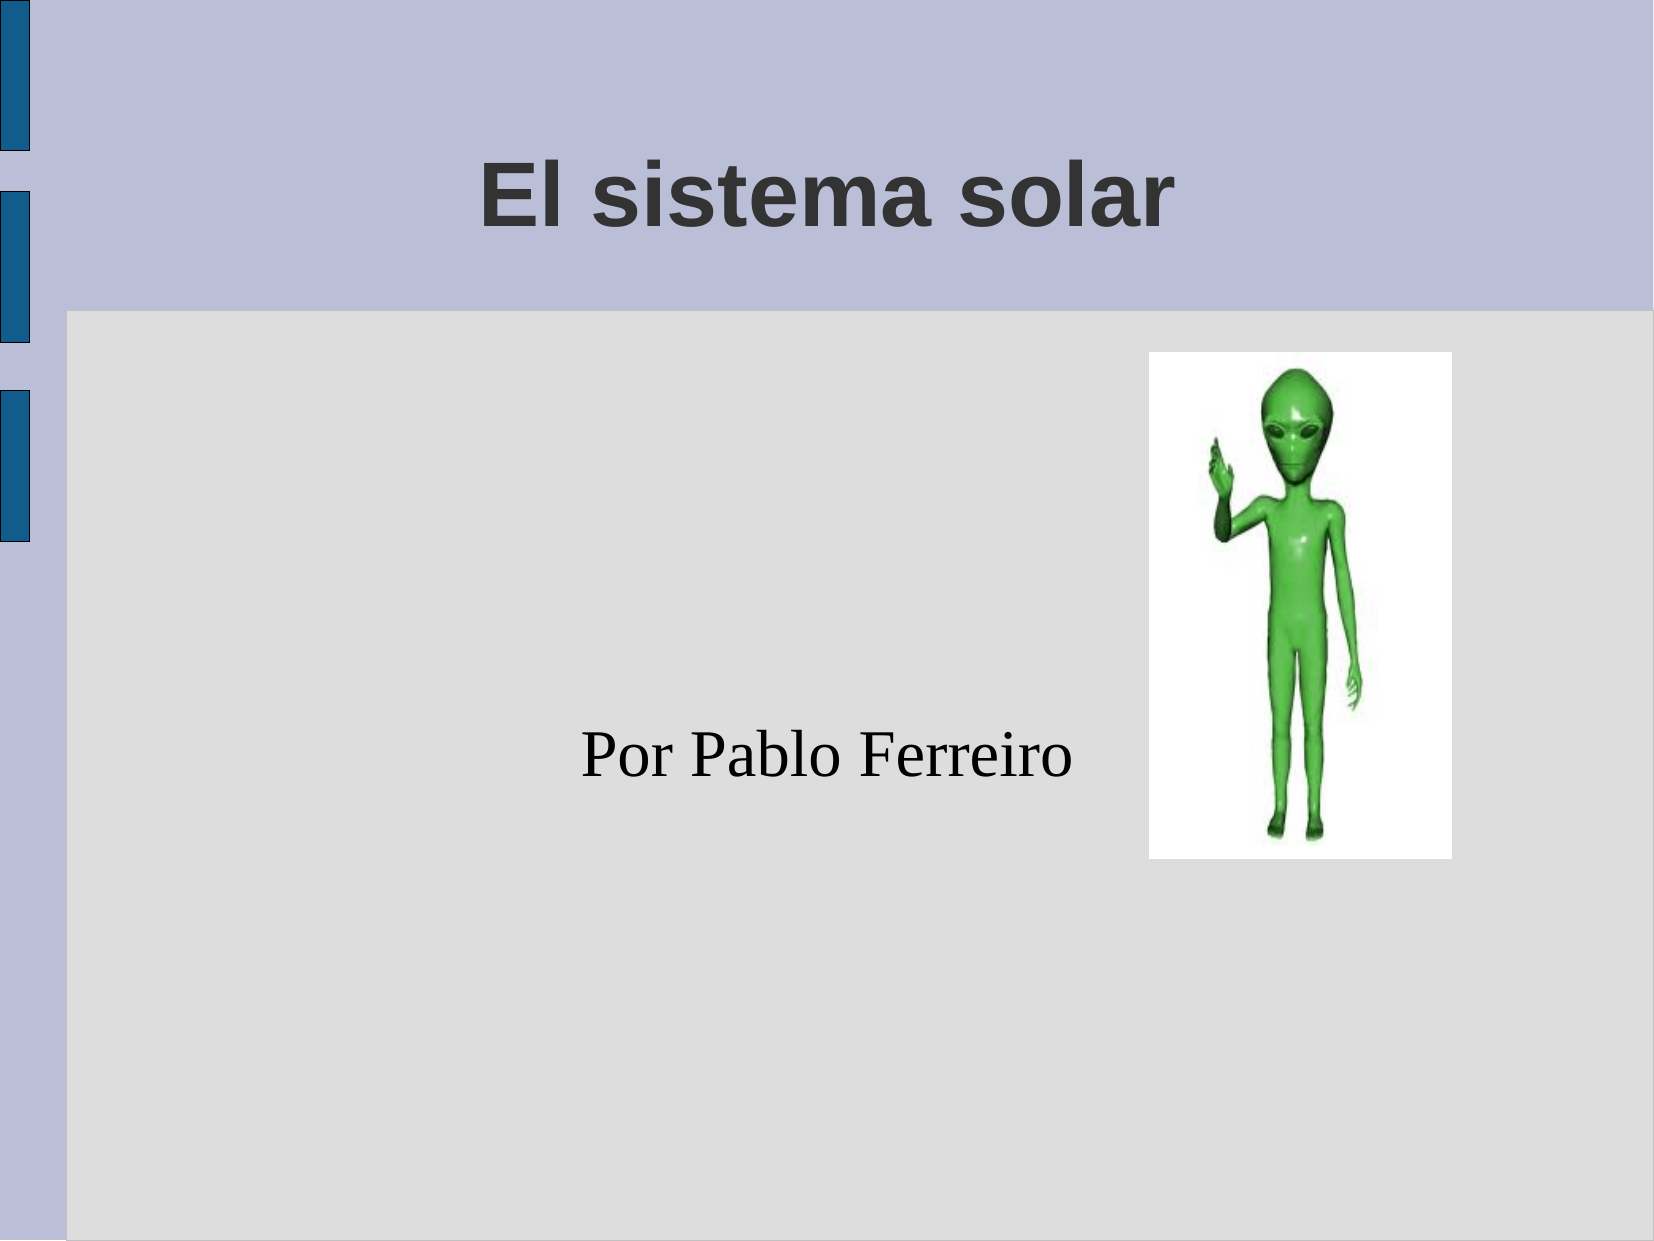

# El sistema solar
Por Pablo Ferreiro